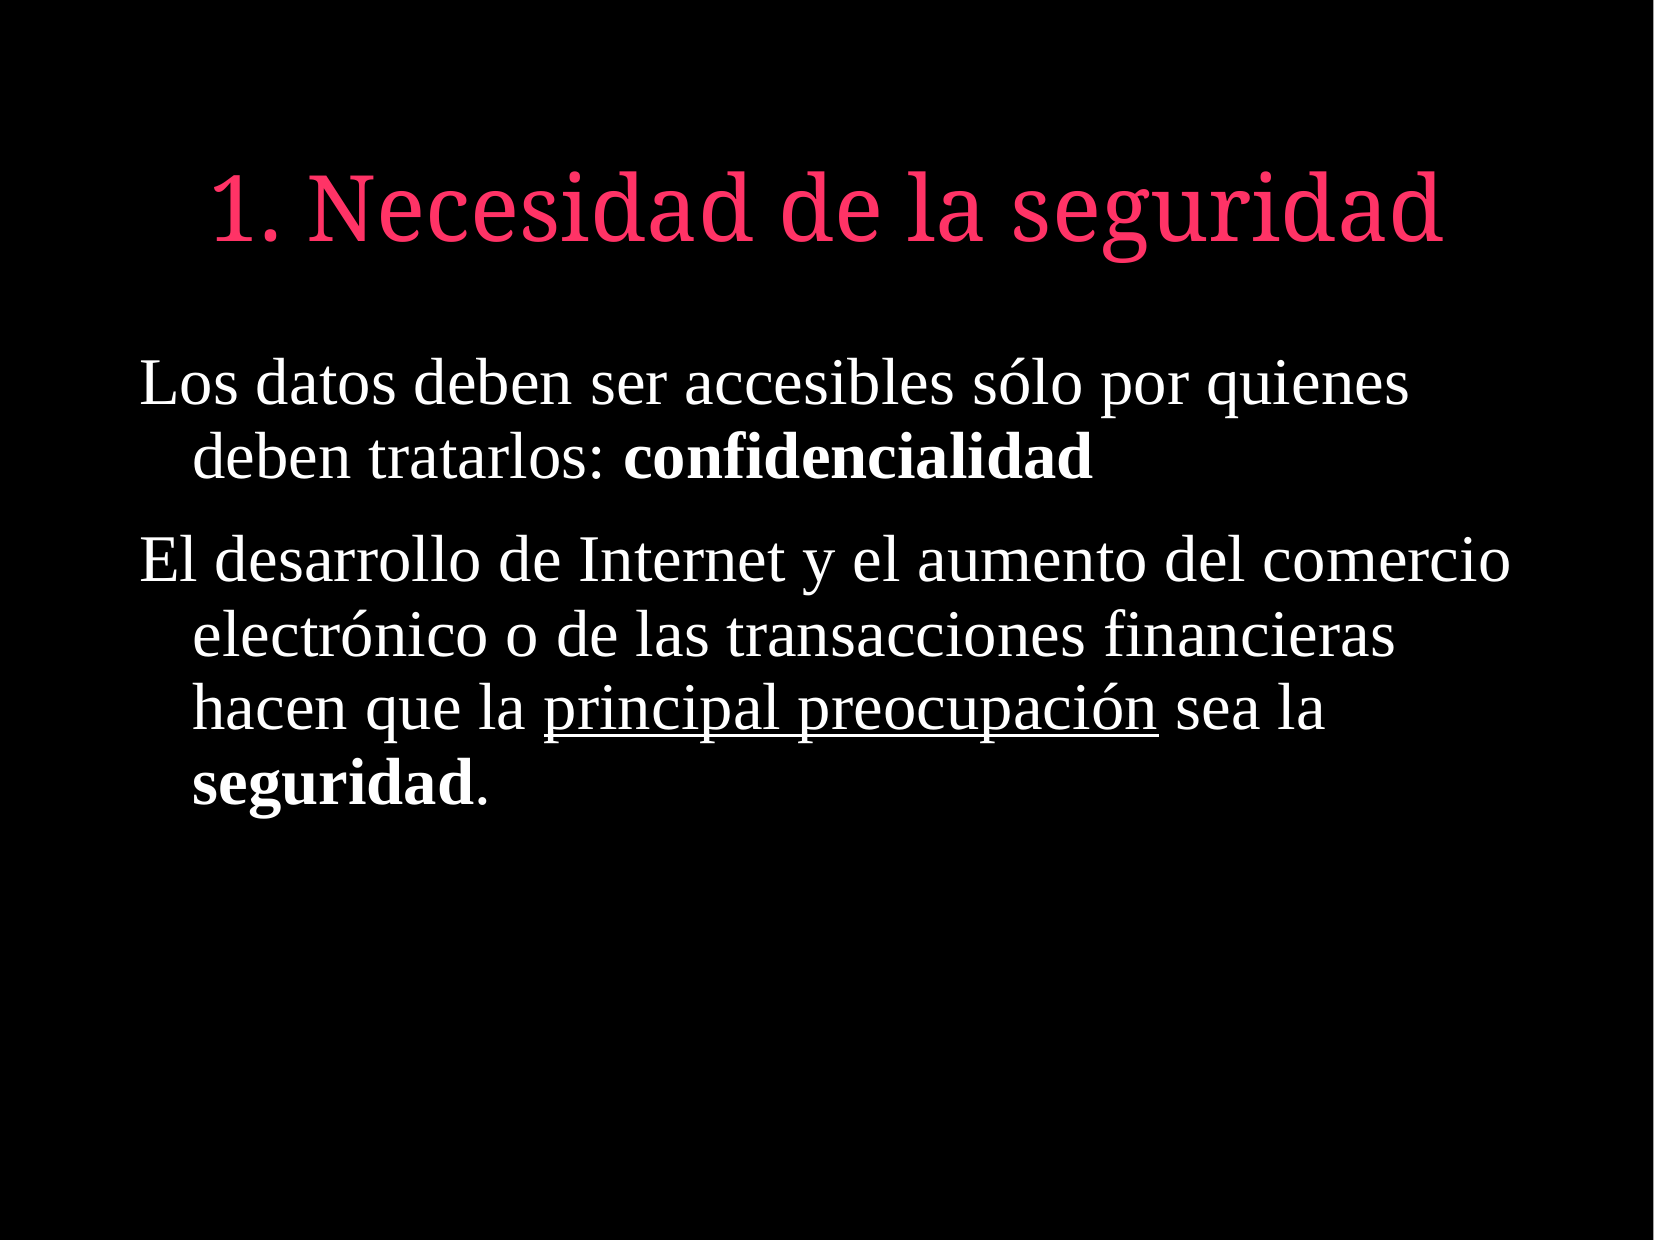

# 1. Necesidad de la seguridad
Los datos deben ser accesibles sólo por quienes deben tratarlos: confidencialidad
El desarrollo de Internet y el aumento del comercio electrónico o de las transacciones financieras hacen que la principal preocupación sea la seguridad.